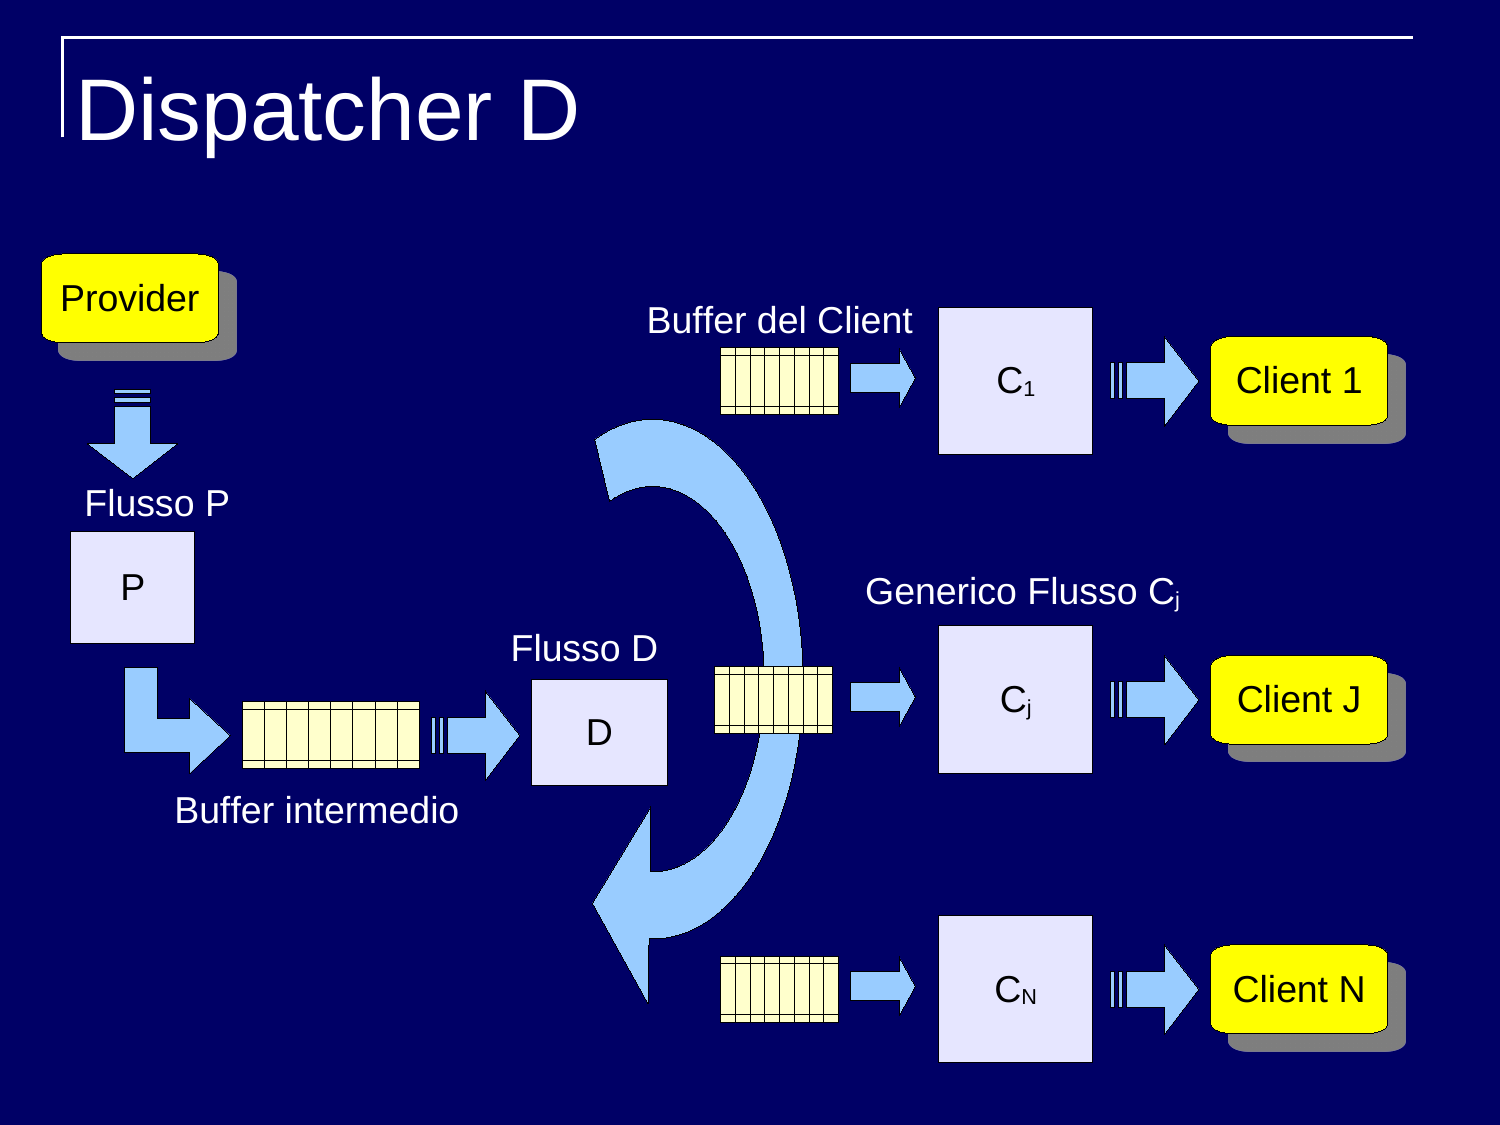

# Dispatcher D
Provider
Buffer del Client
C1
Client 1
 Flusso P
P
Generico Flusso Cj
 Flusso D
Cj
Client J
D
Buffer intermedio
CN
Client N